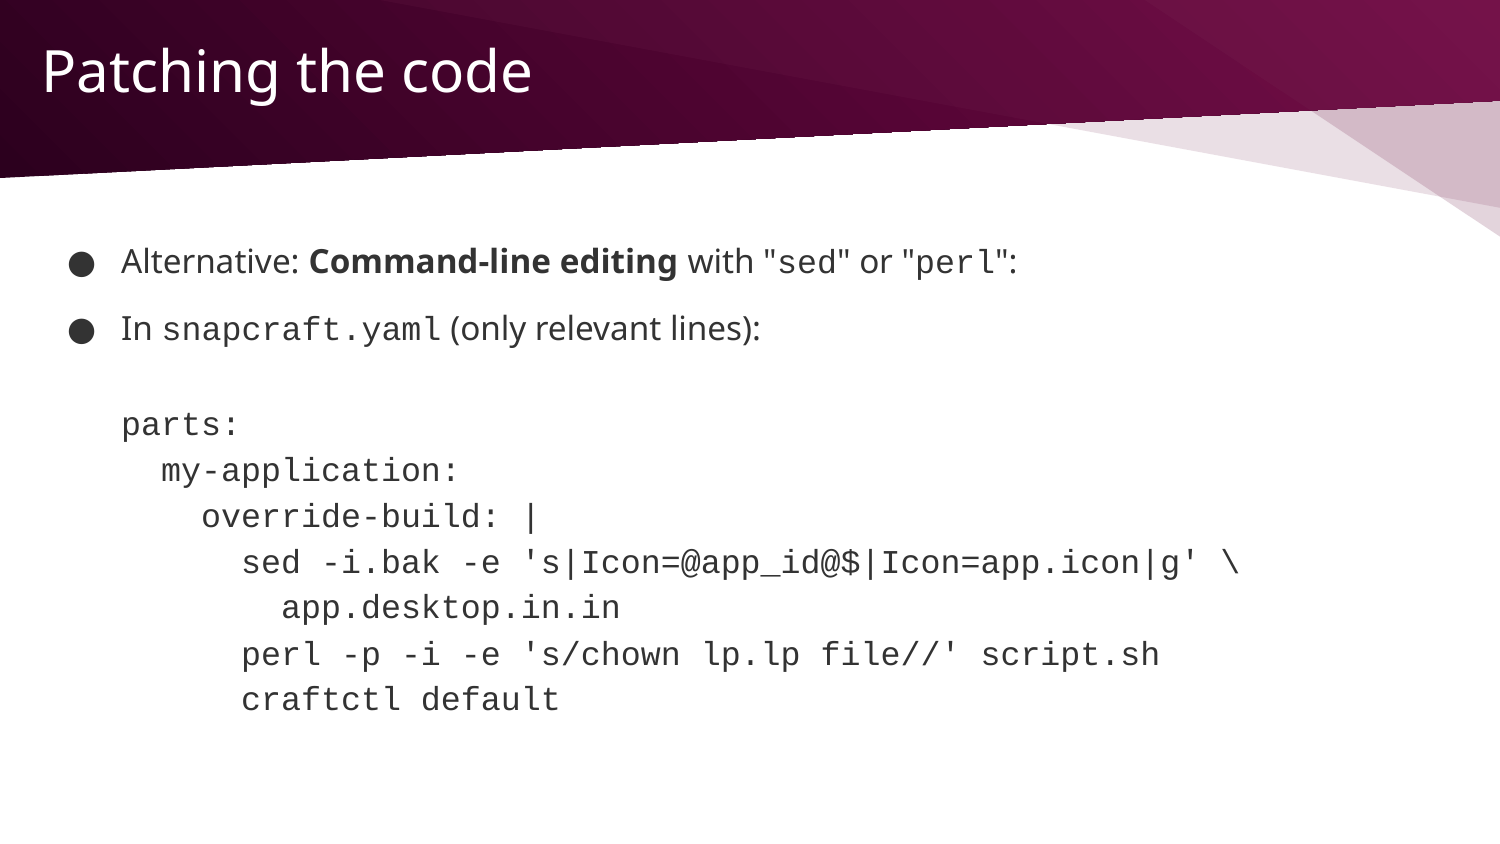

Patching the code
# Alternative: Command-line editing with "sed" or "perl":
In snapcraft.yaml (only relevant lines):
parts:
 my-application:
 override-build: |
 sed -i.bak -e 's|Icon=@app_id@$|Icon=app.icon|g' \
 app.desktop.in.in
 perl -p -i -e 's/chown lp.lp file//' script.sh
 craftctl default